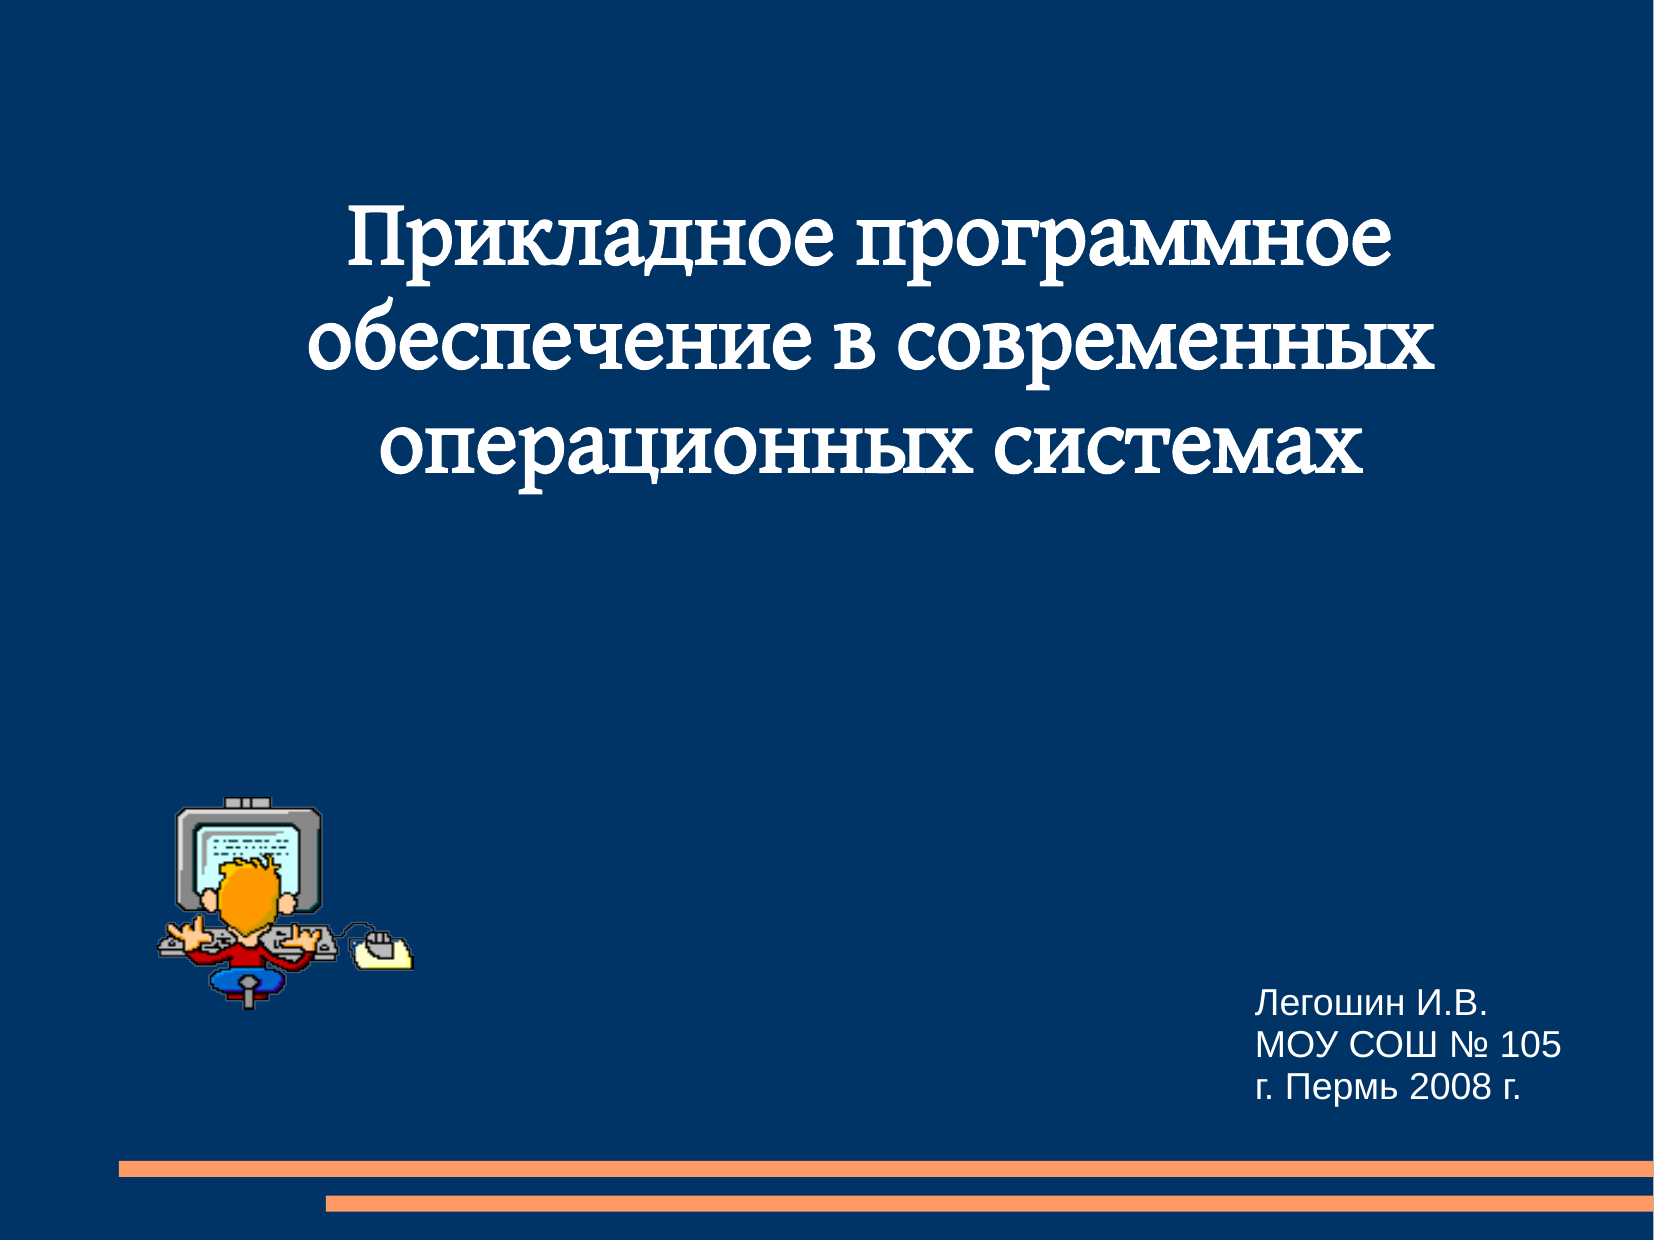

Прикладное программное обеспечение в современных операционных системах
Легошин И.В.
МОУ СОШ № 105
г. Пермь 2008 г.